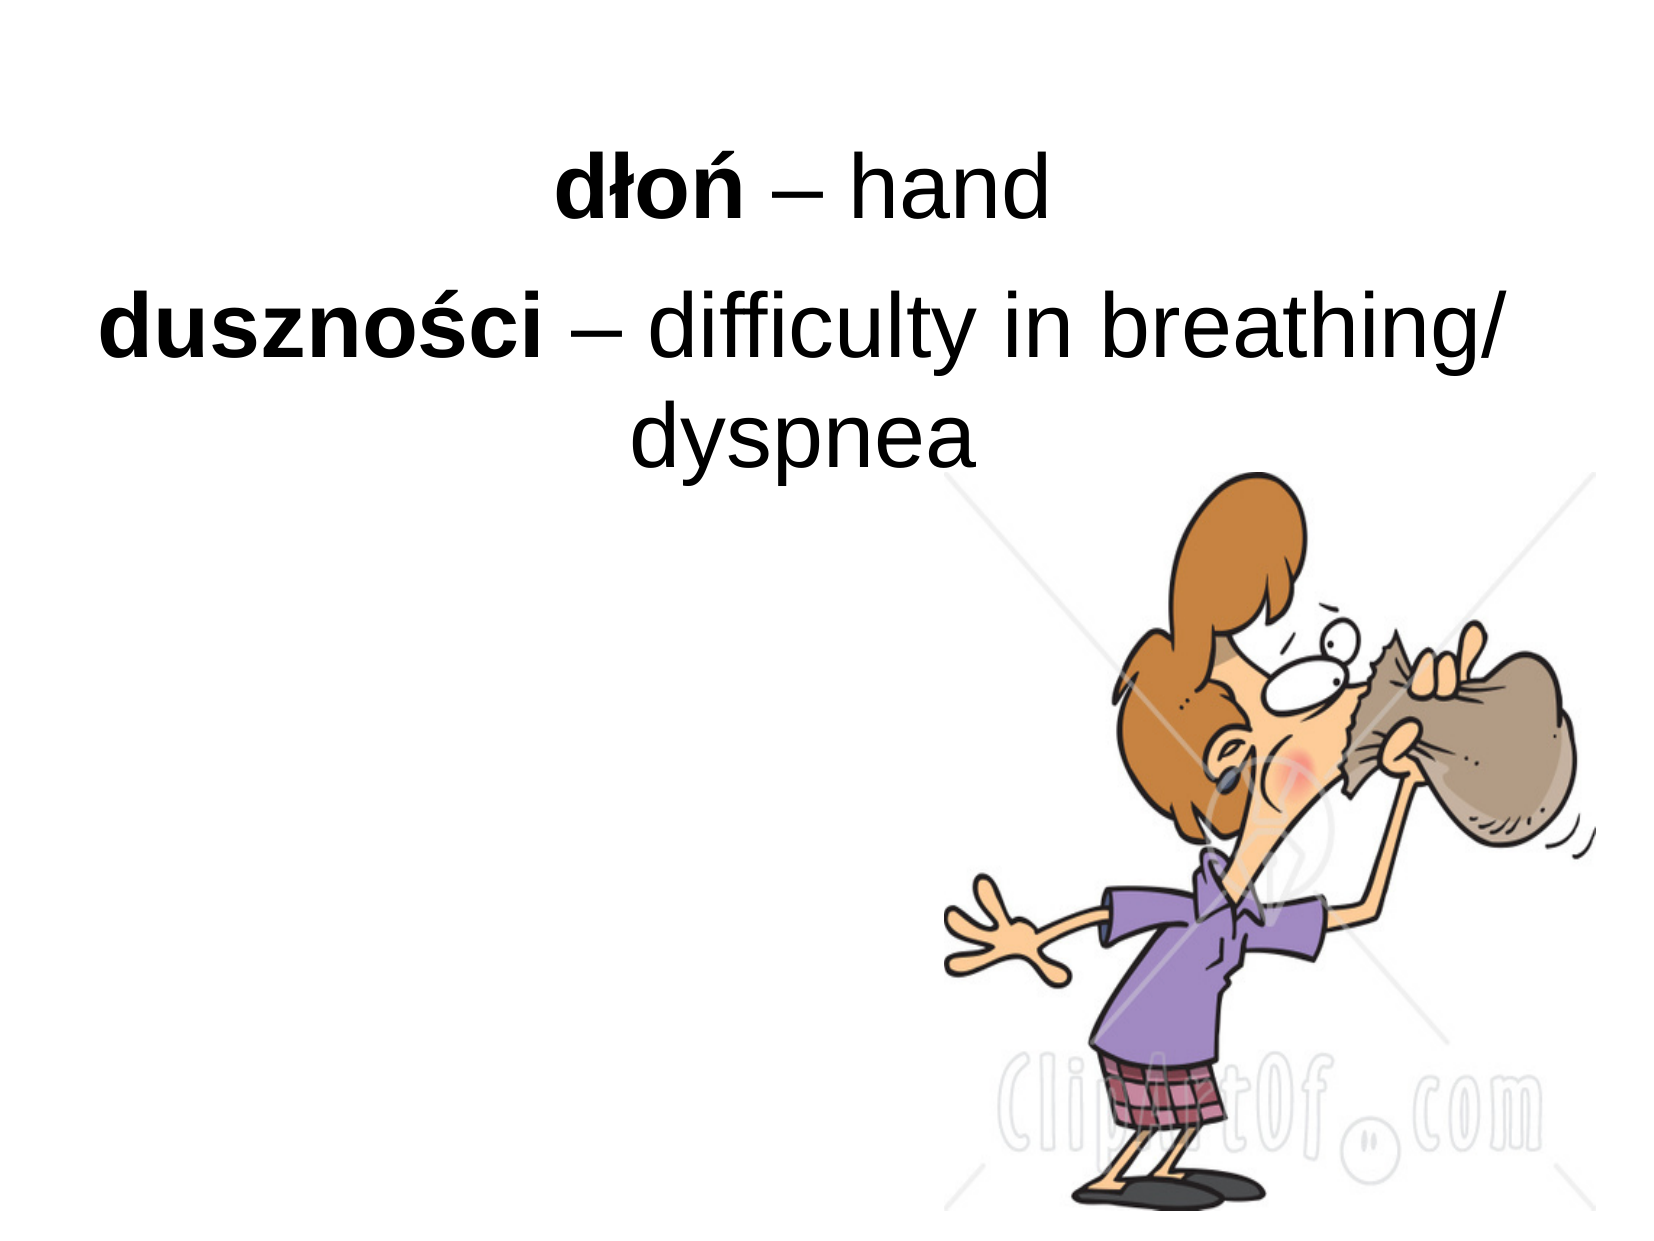

# dłoń – hand
duszności – difficulty in breathing/ dyspnea